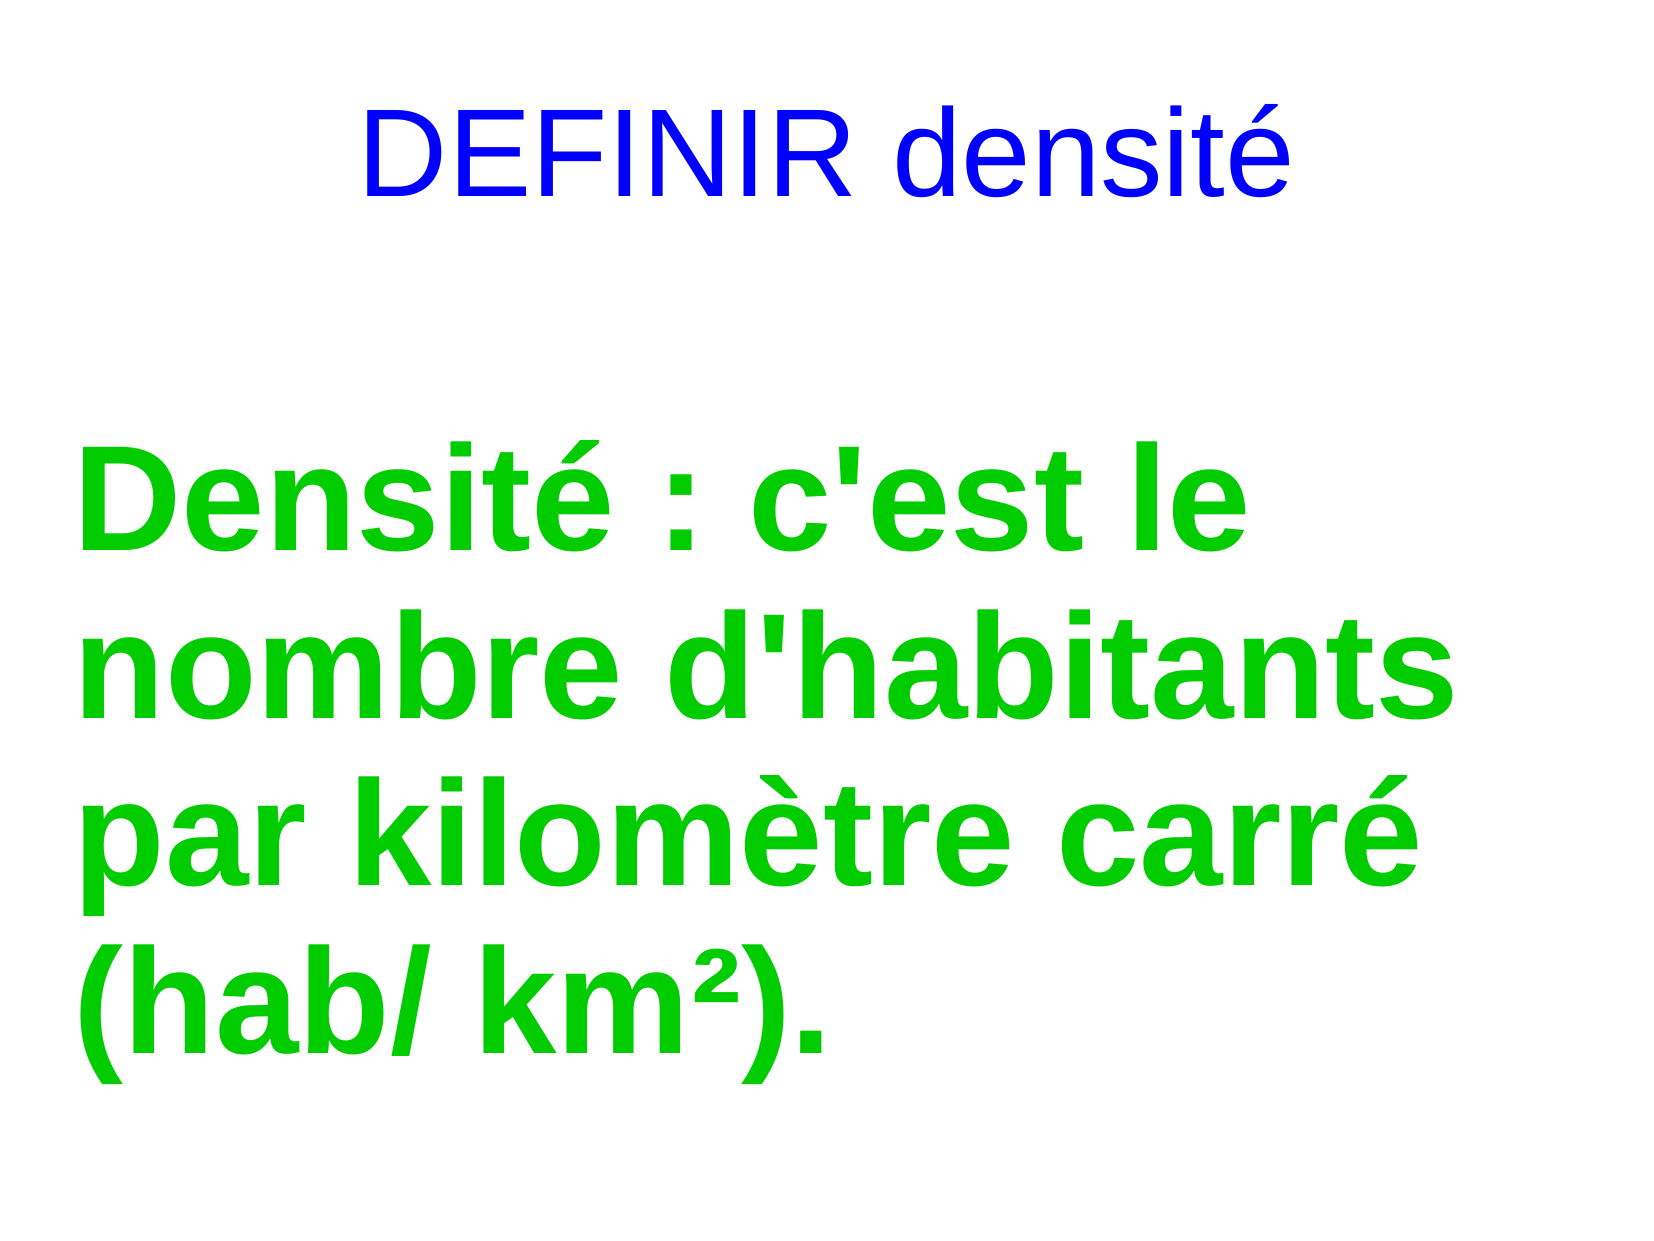

# DEFINIR densité
Densité : c'est le nombre d'habitants par kilomètre carré (hab/ km²).